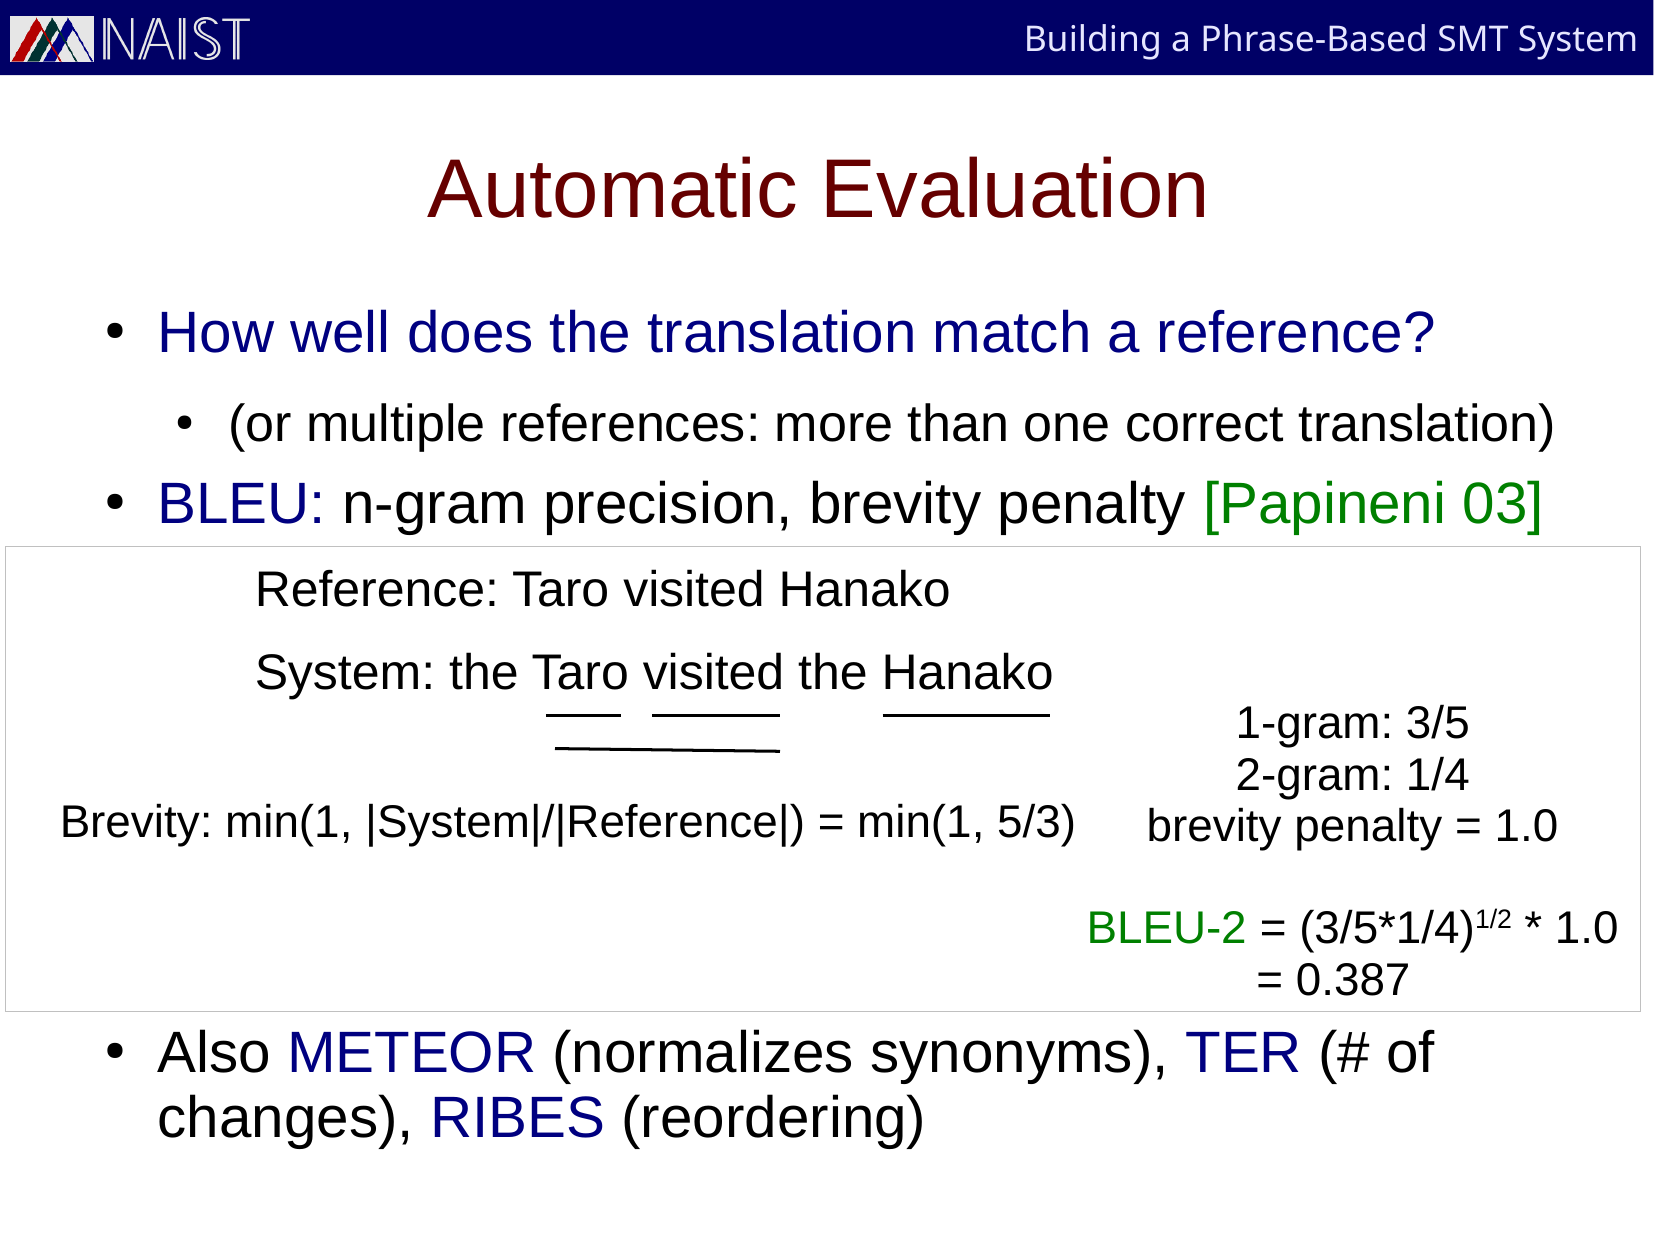

# Automatic Evaluation
How well does the translation match a reference?
(or multiple references: more than one correct translation)
BLEU: n-gram precision, brevity penalty [Papineni 03]
Also METEOR (normalizes synonyms), TER (# of changes), RIBES (reordering)
Reference: Taro visited Hanako
System: the Taro visited the Hanako
1-gram: 3/5
2-gram: 1/4
brevity penalty = 1.0
BLEU-2 = (3/5*1/4)1/2 * 1.0
 = 0.387
Brevity: min(1, |System|/|Reference|) = min(1, 5/3)